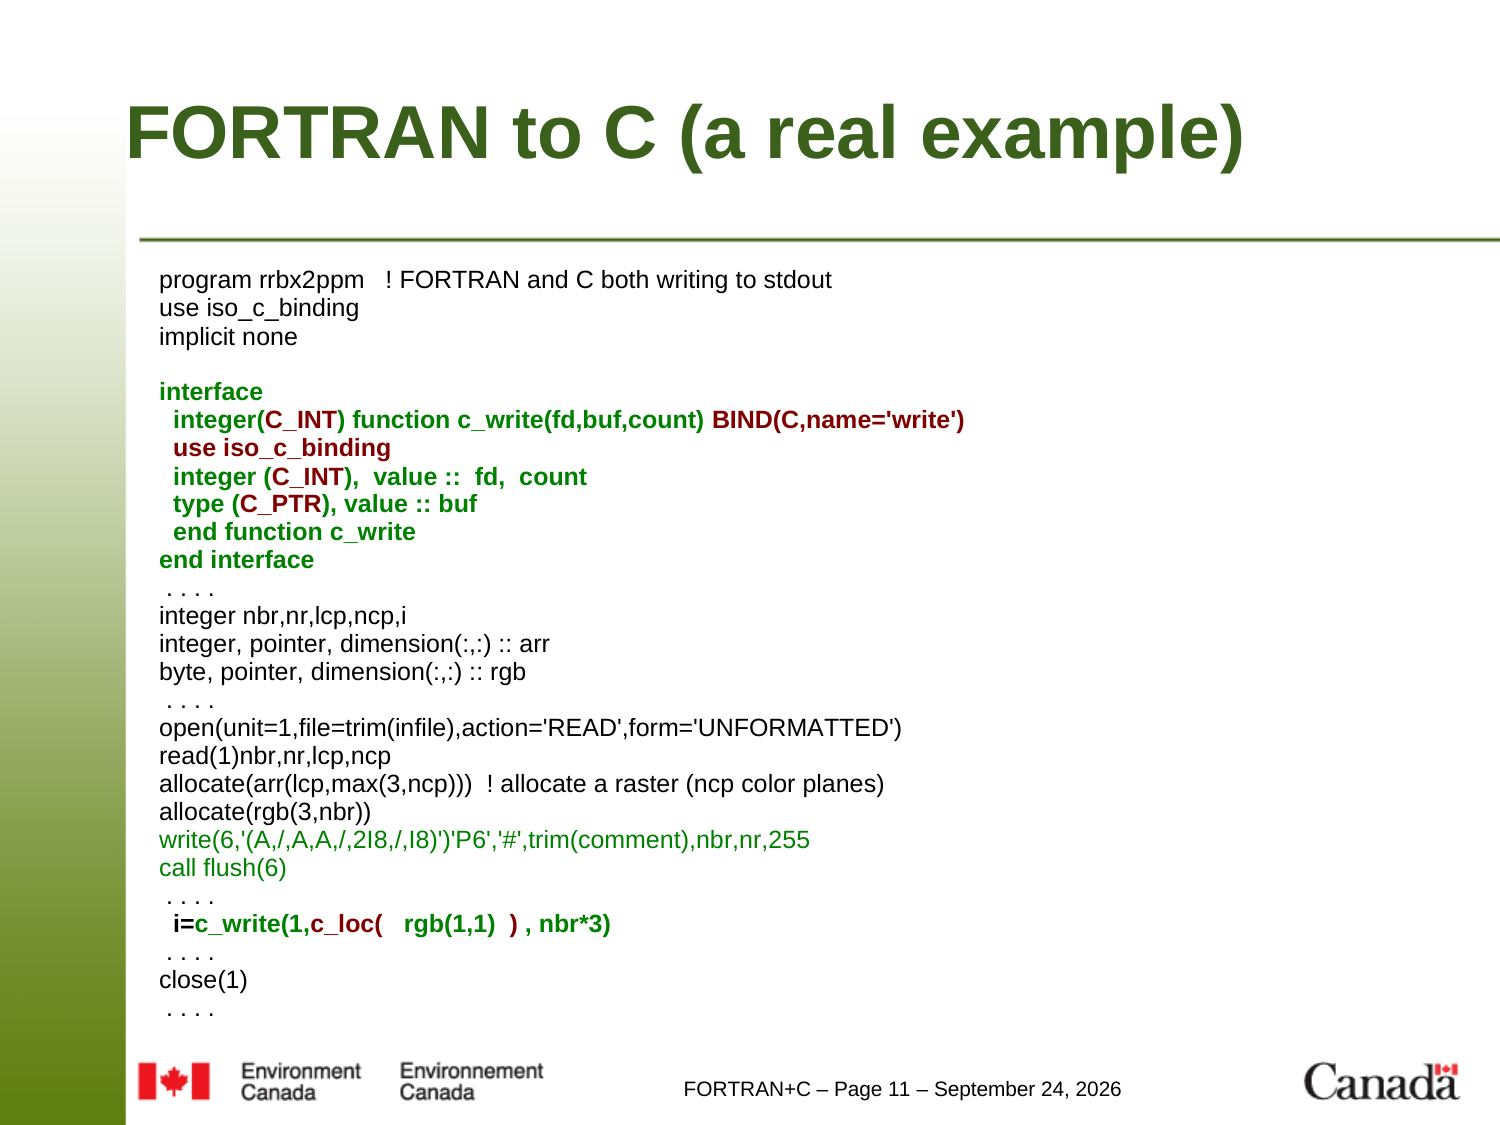

# FORTRAN to C (a real example)
program rrbx2ppm ! FORTRAN and C both writing to stdout
use iso_c_binding
implicit none
interface
 integer(C_INT) function c_write(fd,buf,count) BIND(C,name='write')
 use iso_c_binding
 integer (C_INT), value :: fd, count
 type (C_PTR), value :: buf
 end function c_write
end interface
 . . . .
integer nbr,nr,lcp,ncp,i
integer, pointer, dimension(:,:) :: arr
byte, pointer, dimension(:,:) :: rgb
 . . . .
open(unit=1,file=trim(infile),action='READ',form='UNFORMATTED')
read(1)nbr,nr,lcp,ncp
allocate(arr(lcp,max(3,ncp))) ! allocate a raster (ncp color planes)
allocate(rgb(3,nbr))
write(6,'(A,/,A,A,/,2I8,/,I8)')'P6','#',trim(comment),nbr,nr,255
call flush(6)
 . . . .
 i=c_write(1,c_loc( rgb(1,1) ) , nbr*3)
 . . . .
close(1)
 . . . .